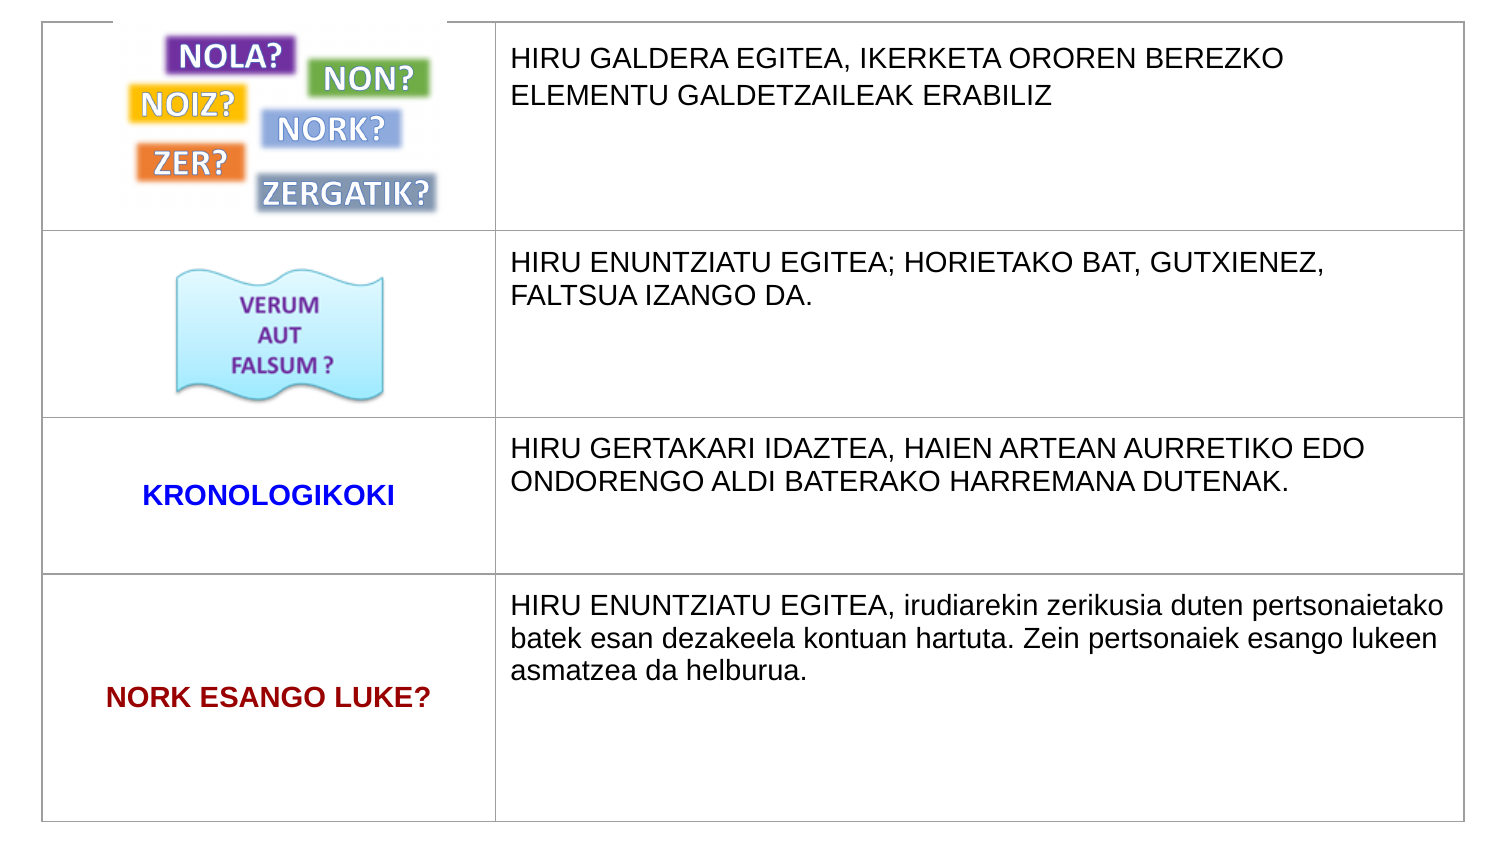

| | HIRU GALDERA EGITEA, IKERKETA OROREN BEREZKO ELEMENTU GALDETZAILEAK ERABILIZ |
| --- | --- |
| | HIRU ENUNTZIATU EGITEA; HORIETAKO BAT, GUTXIENEZ, FALTSUA IZANGO DA. |
| KRONOLOGIKOKI | HIRU GERTAKARI IDAZTEA, HAIEN ARTEAN AURRETIKO EDO ONDORENGO ALDI BATERAKO HARREMANA DUTENAK. |
| NORK ESANGO LUKE? | HIRU ENUNTZIATU EGITEA, irudiarekin zerikusia duten pertsonaietako batek esan dezakeela kontuan hartuta. Zein pertsonaiek esango lukeen asmatzea da helburua. |